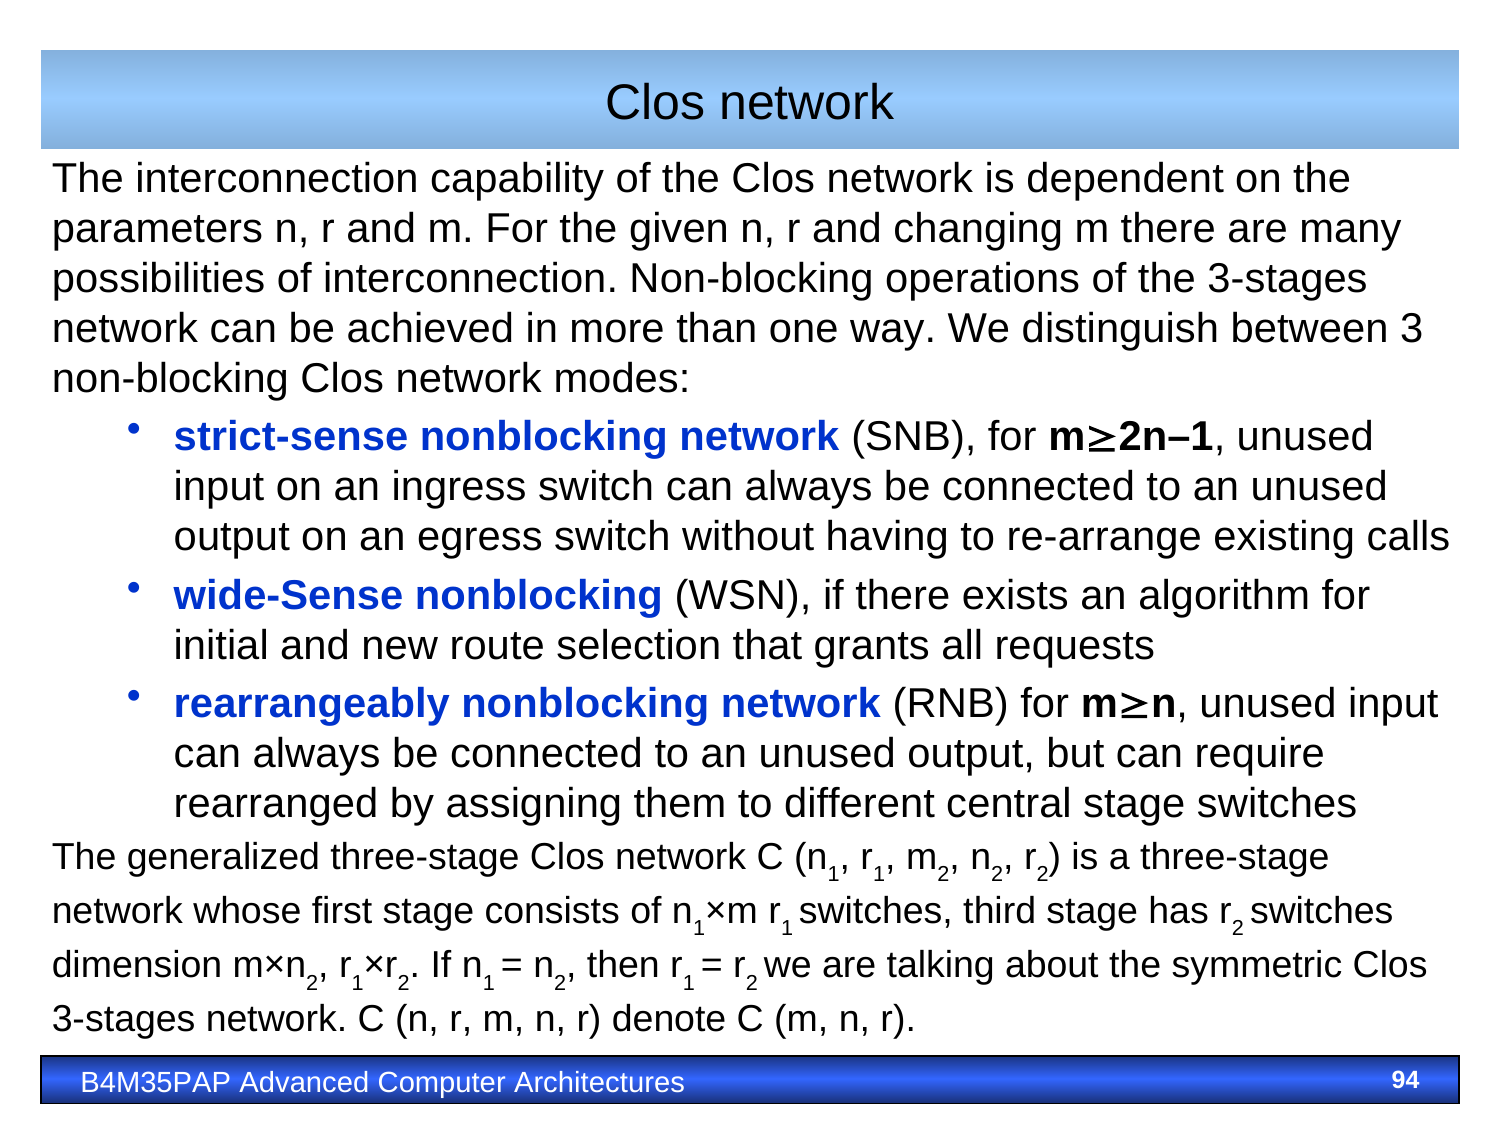

# Clos network
The interconnection capability of the Clos network is dependent on the parameters n, r and m. For the given n, r and changing m there are many possibilities of interconnection. Non-blocking operations of the 3-stages network can be achieved in more than one way. We distinguish between 3 non-blocking Clos network modes:
strict-sense nonblocking network (SNB), for m2n–1, unused input on an ingress switch can always be connected to an unused output on an egress switch without having to re-arrange existing calls
wide-Sense nonblocking (WSN), if there exists an algorithm for initial and new route selection that grants all requests
rearrangeably nonblocking network (RNB) for mn, unused input can always be connected to an unused output, but can require rearranged by assigning them to different central stage switches
The generalized three-stage Clos network C (n1, r1, m2, n2, r2) is a three-stage network whose first stage consists of n1×m r1 switches, third stage has r2 switches dimension m×n2, r1×r2. If n1 = n2, then r1 = r2 we are talking about the symmetric Clos 3-stages network. C (n, r, m, n, r) denote C (m, n, r).